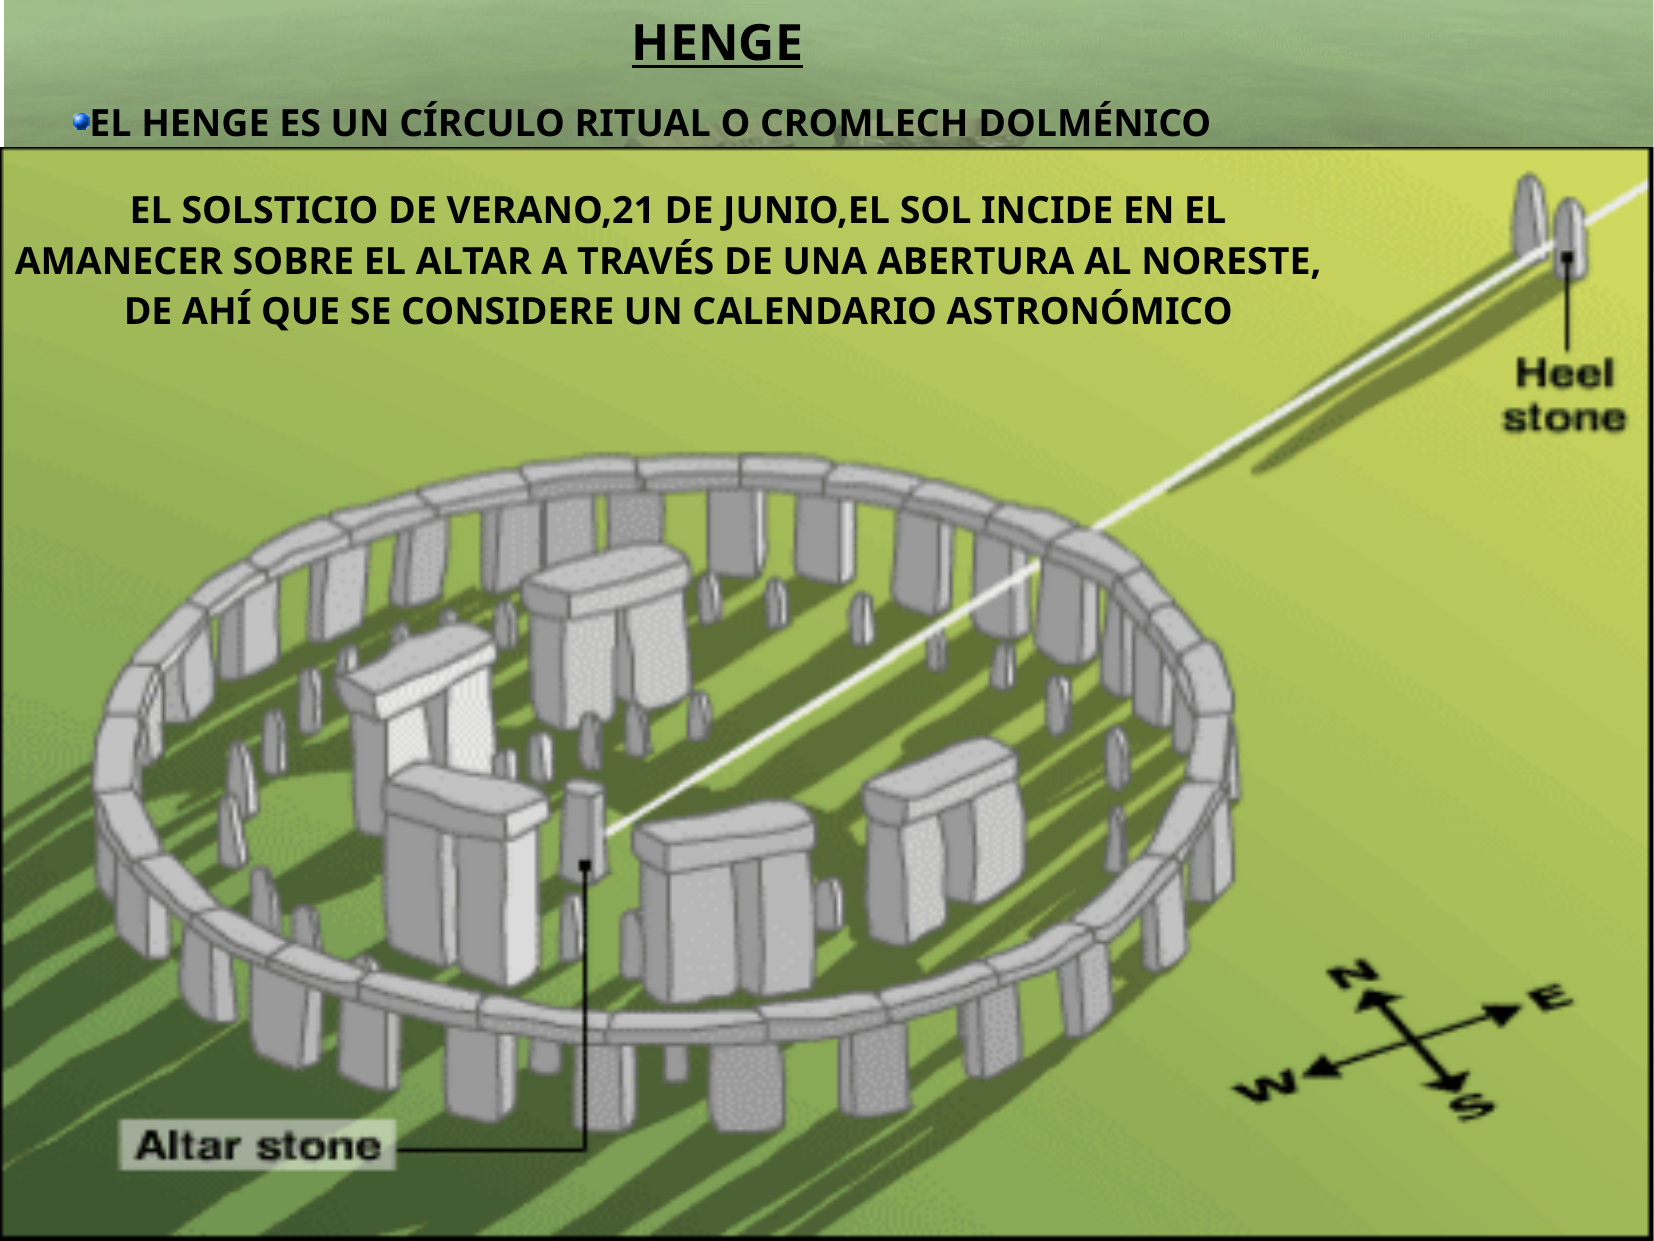

HENGE
EL HENGE ES UN CÍRCULO RITUAL O CROMLECH DOLMÉNICO
EL SOLSTICIO DE VERANO,21 DE JUNIO,EL SOL INCIDE EN EL
AMANECER SOBRE EL ALTAR A TRAVÉS DE UNA ABERTURA AL NORESTE,
DE AHÍ QUE SE CONSIDERE UN CALENDARIO ASTRONÓMICO